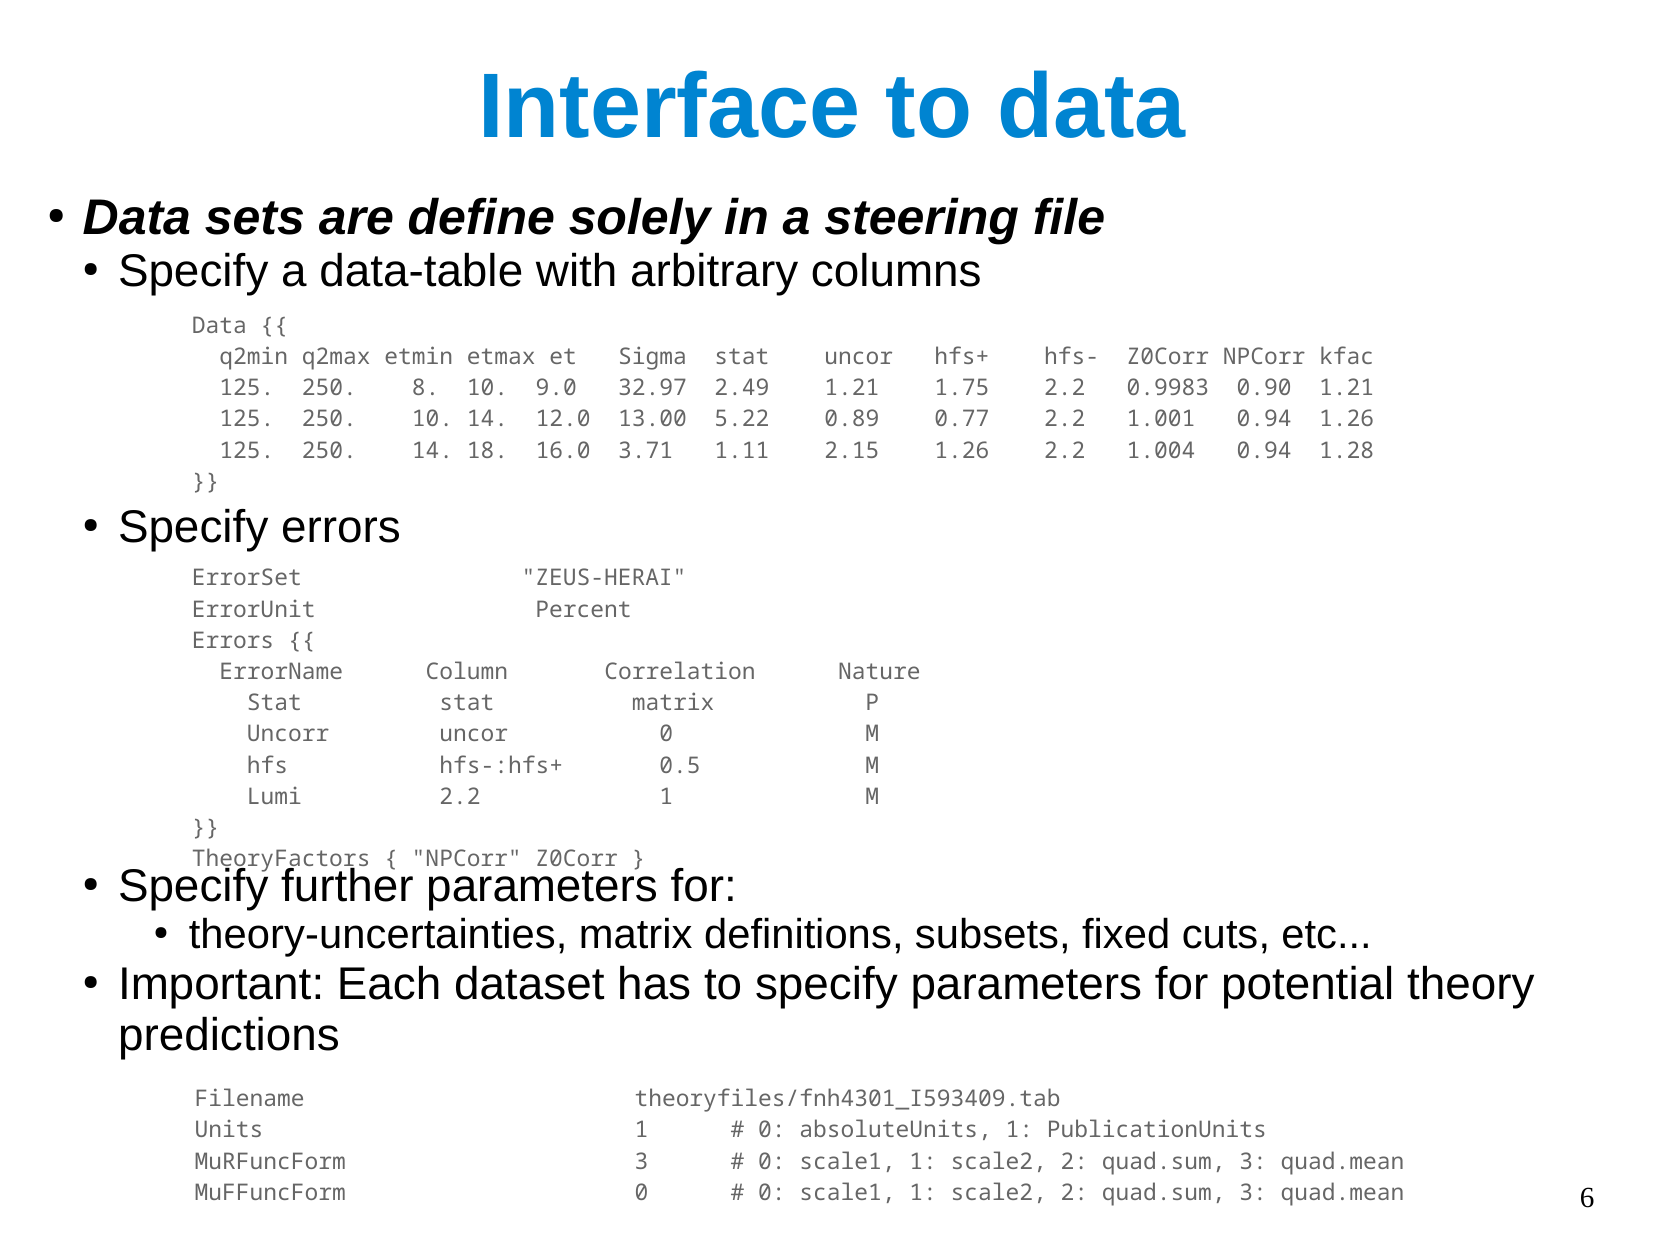

# Interface to data
Data sets are define solely in a steering file
Specify a data-table with arbitrary columns
Specify errors
Specify further parameters for:
theory-uncertainties, matrix definitions, subsets, fixed cuts, etc...
Important: Each dataset has to specify parameters for potential theory predictions
Data {{
 q2min q2max etmin etmax et Sigma stat uncor hfs+ hfs- Z0Corr NPCorr kfac
 125. 250. 8. 10. 9.0 32.97 2.49 1.21 1.75 2.2 0.9983 0.90 1.21
 125. 250. 10. 14. 12.0 13.00 5.22 0.89 0.77 2.2 1.001 0.94 1.26
 125. 250. 14. 18. 16.0 3.71 1.11 2.15 1.26 2.2 1.004 0.94 1.28
}}
ErrorSet "ZEUS-HERAI"
ErrorUnit Percent
Errors {{
 ErrorName Column Correlation Nature
 Stat stat matrix P
 Uncorr uncor 0 M
 hfs hfs-:hfs+ 0.5 M
 Lumi 2.2 1 M
}}
TheoryFactors { "NPCorr" Z0Corr }
Filename theoryfiles/fnh4301_I593409.tab
Units 1 # 0: absoluteUnits, 1: PublicationUnits
MuRFuncForm 3 # 0: scale1, 1: scale2, 2: quad.sum, 3: quad.mean
MuFFuncForm 0 # 0: scale1, 1: scale2, 2: quad.sum, 3: quad.mean
6